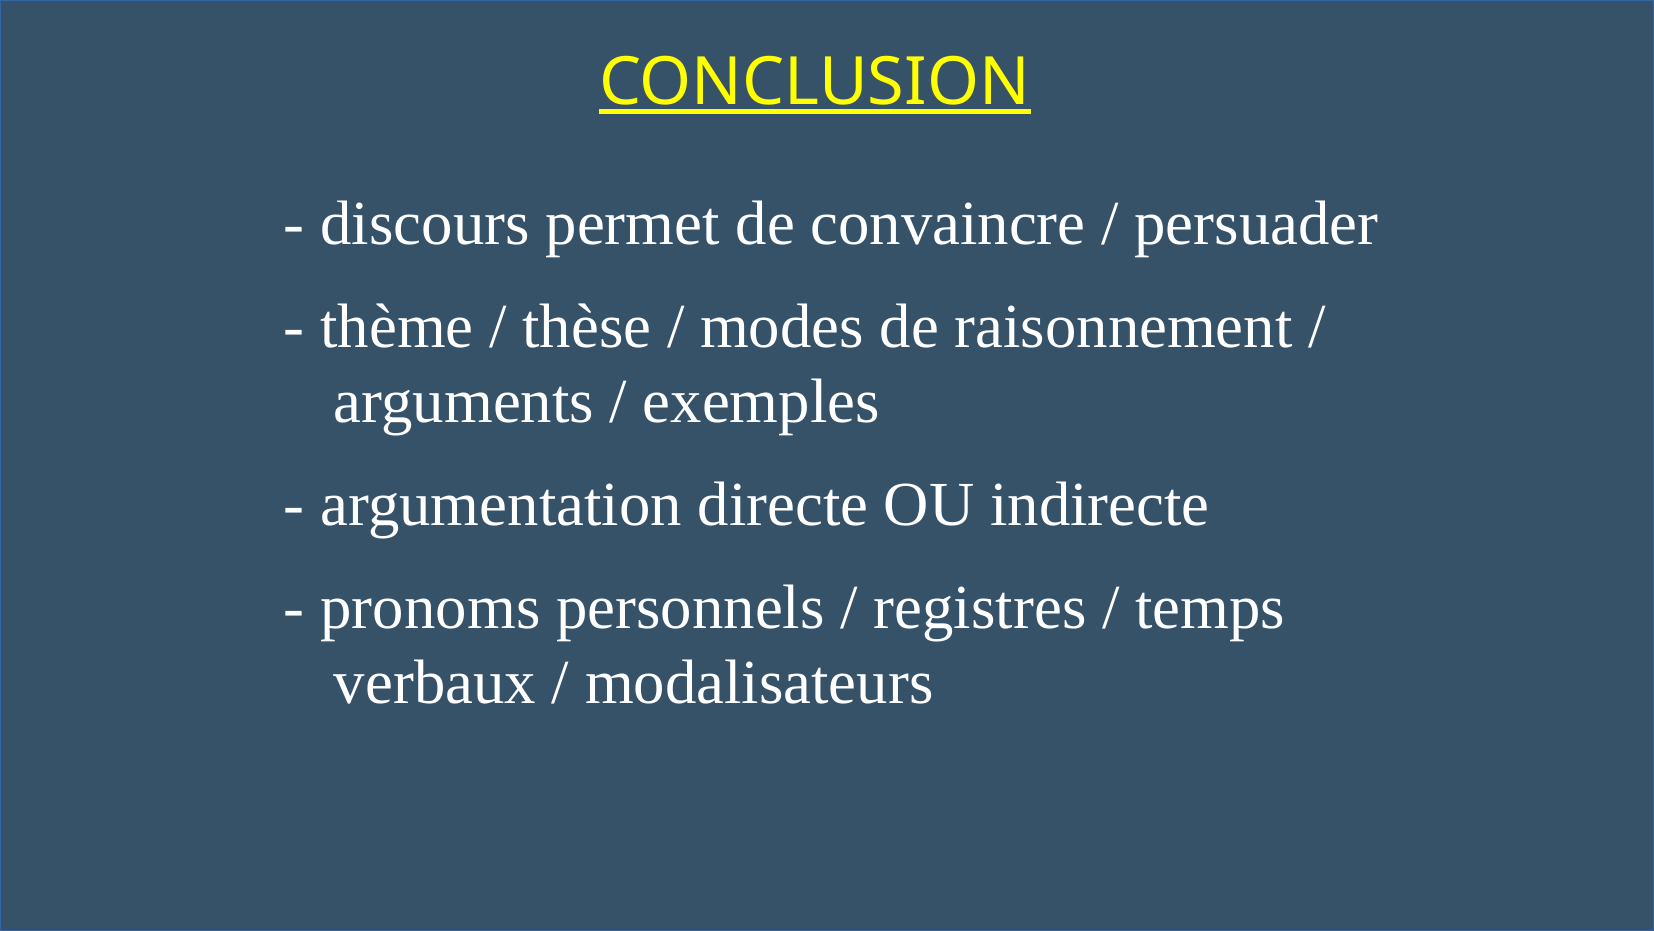

# CONCLUSION
- discours permet de convaincre / persuader
- thème / thèse / modes de raisonnement / arguments / exemples
- argumentation directe OU indirecte
- pronoms personnels / registres / temps verbaux / modalisateurs